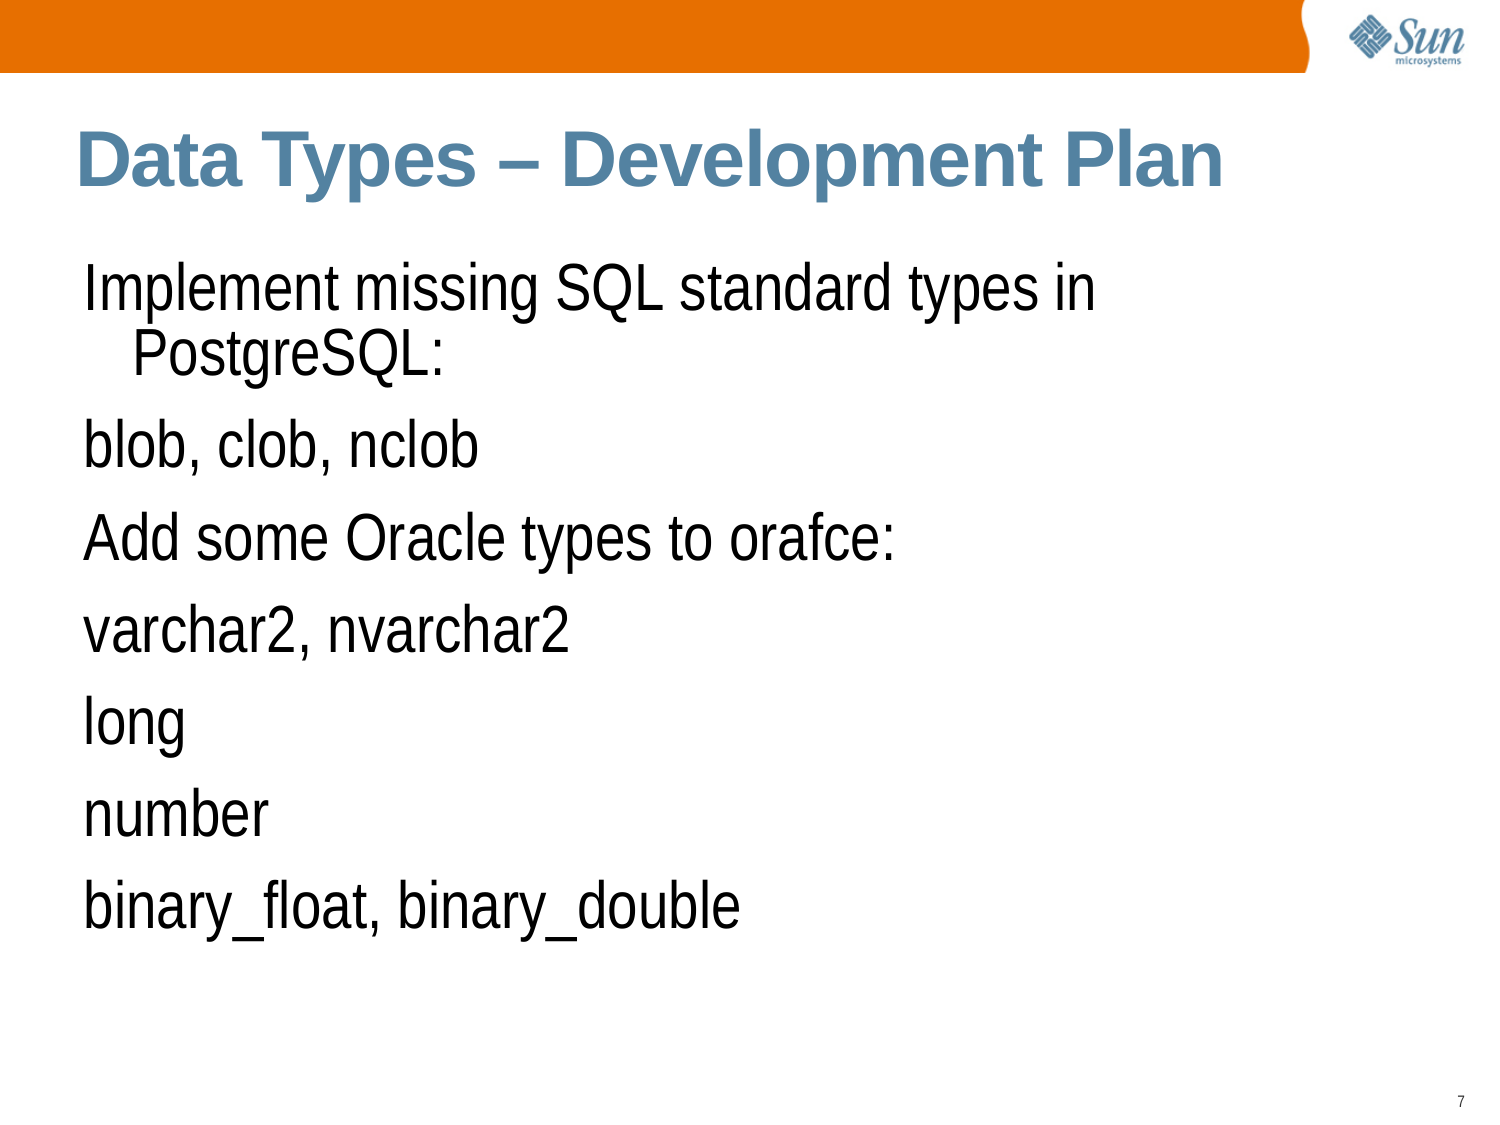

# Data Types – Development Plan
Implement missing SQL standard types in PostgreSQL:
blob, clob, nclob
Add some Oracle types to orafce:
varchar2, nvarchar2
long
number
binary_float, binary_double